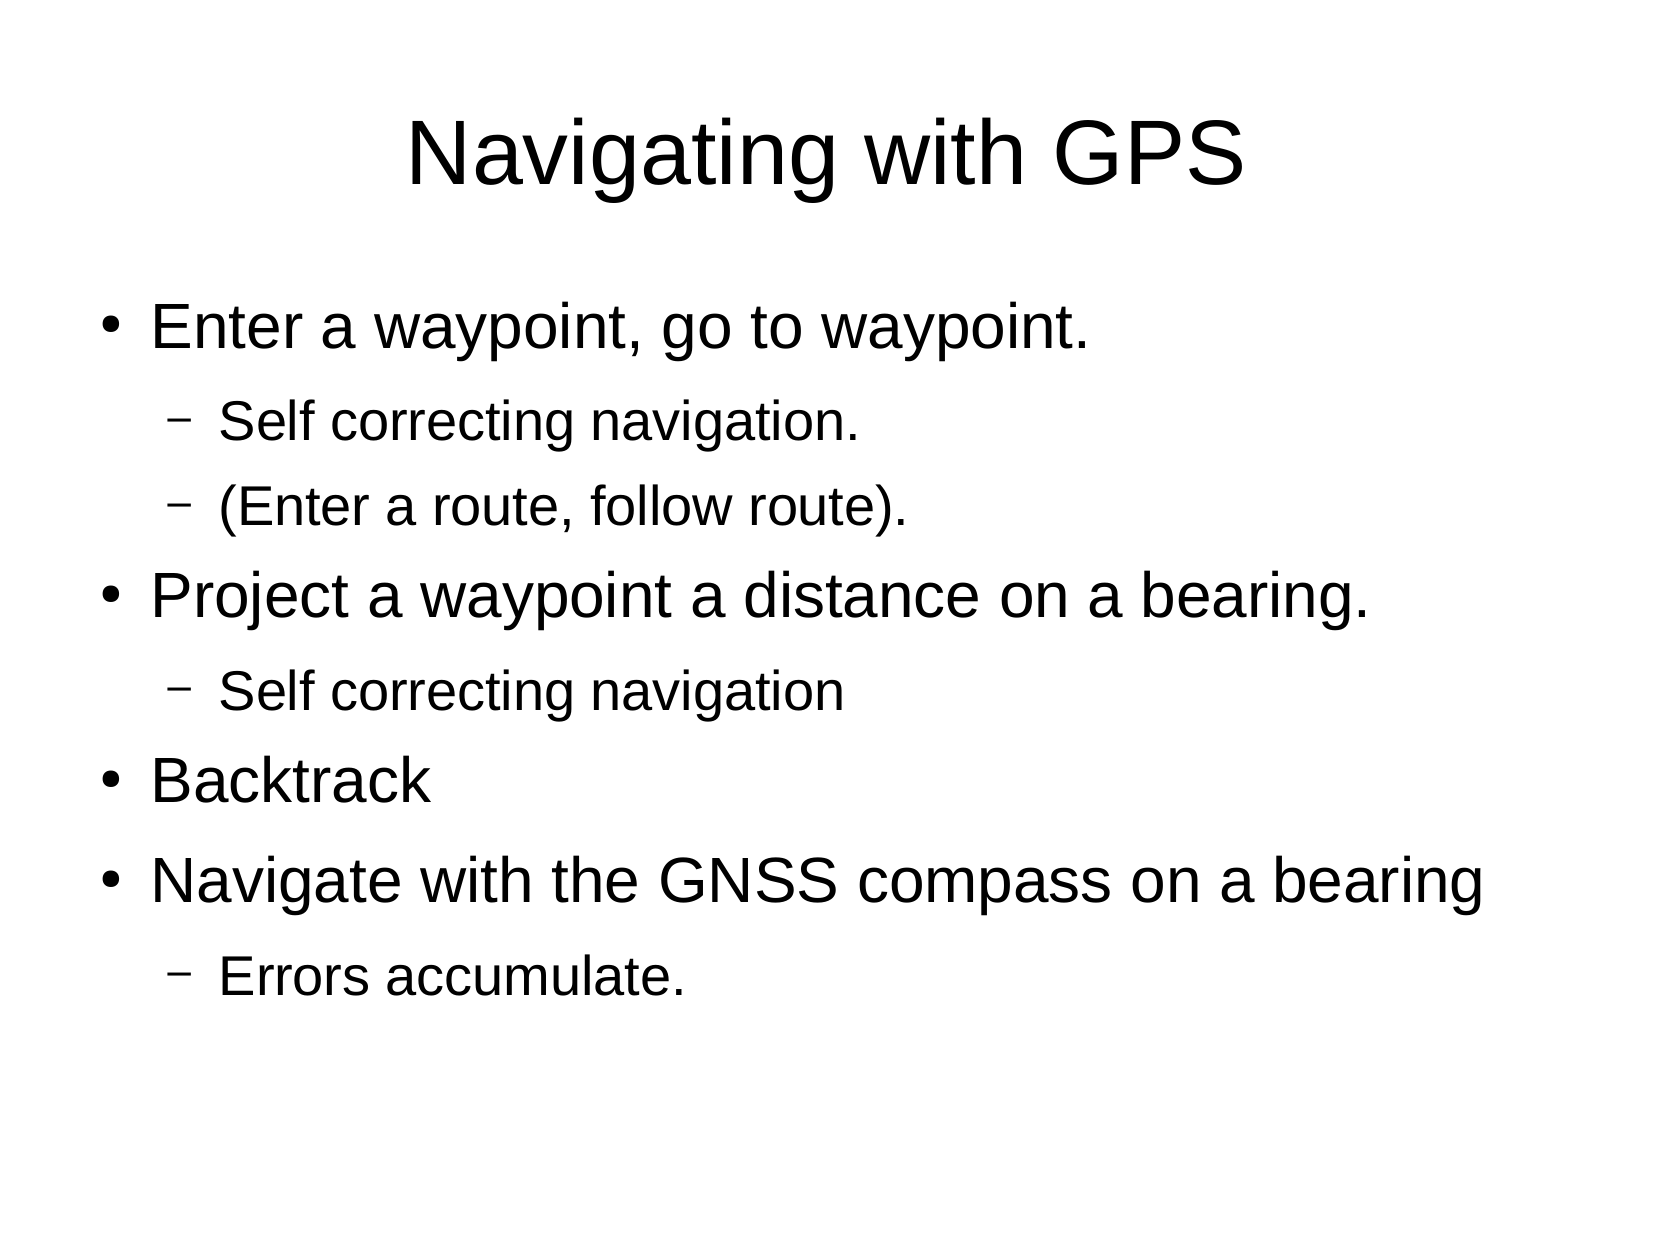

# Navigating with GPS
Enter a waypoint, go to waypoint.
Self correcting navigation.
(Enter a route, follow route).
Project a waypoint a distance on a bearing.
Self correcting navigation
Backtrack
Navigate with the GNSS compass on a bearing
Errors accumulate.